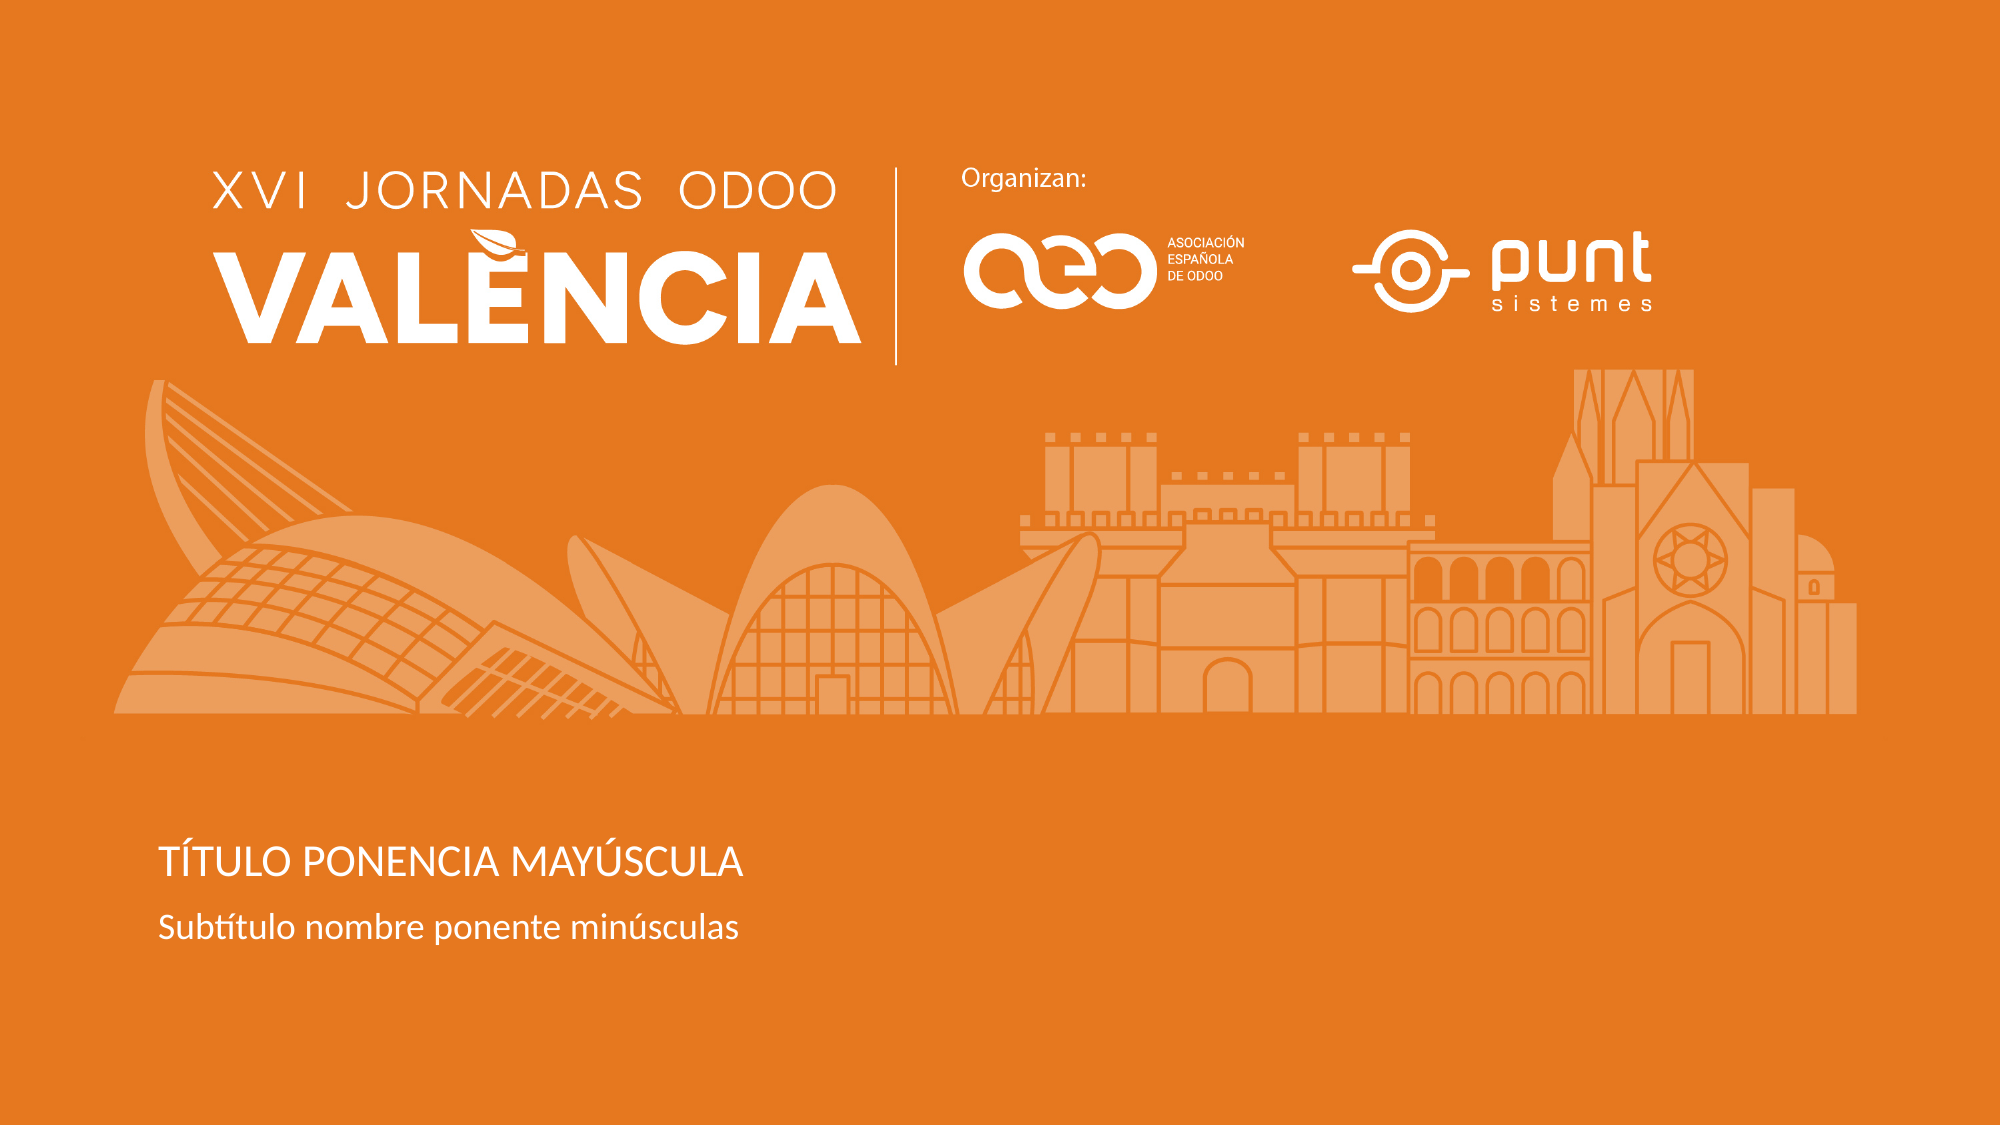

# TÍTULO PONENCIA MAYÚSCULA
Subtítulo nombre ponente minúsculas